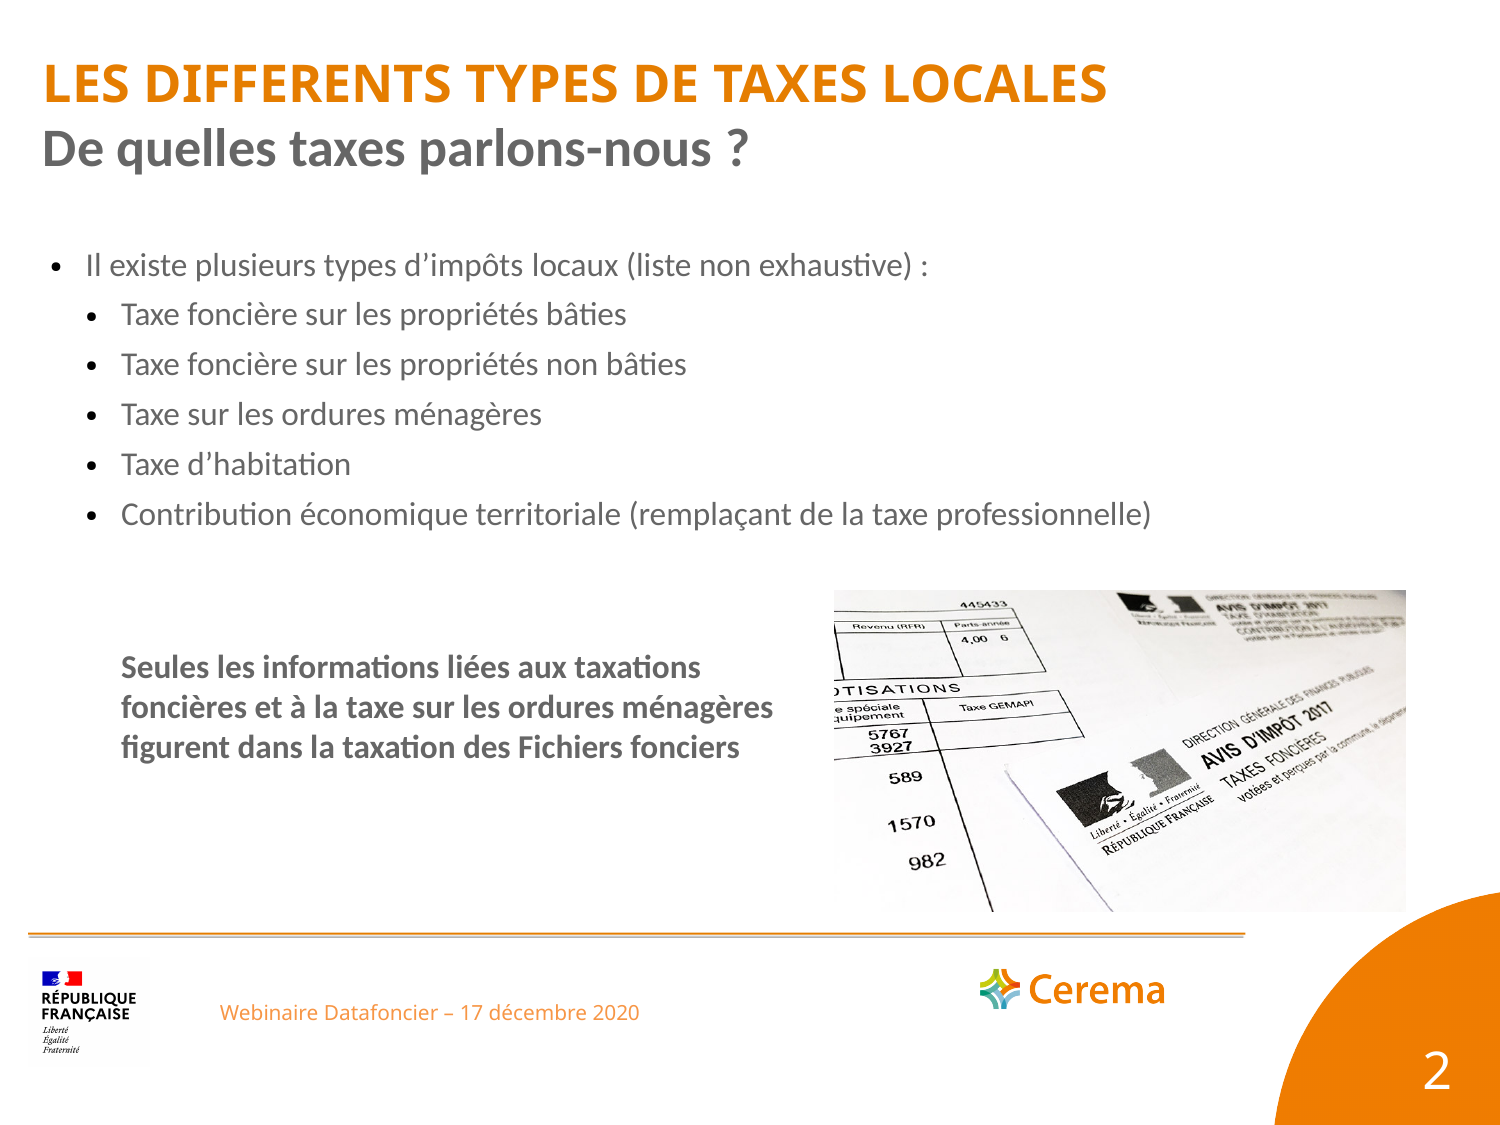

Les differents types de taxes locales
De quelles taxes parlons-nous ?
Il existe plusieurs types d’impôts locaux (liste non exhaustive) :
Taxe foncière sur les propriétés bâties
Taxe foncière sur les propriétés non bâties
Taxe sur les ordures ménagères
Taxe d’habitation
Contribution économique territoriale (remplaçant de la taxe professionnelle)
Seules les informations liées aux taxations foncières et à la taxe sur les ordures ménagères figurent dans la taxation des Fichiers fonciers
Webinaire Datafoncier – 17 décembre 2020